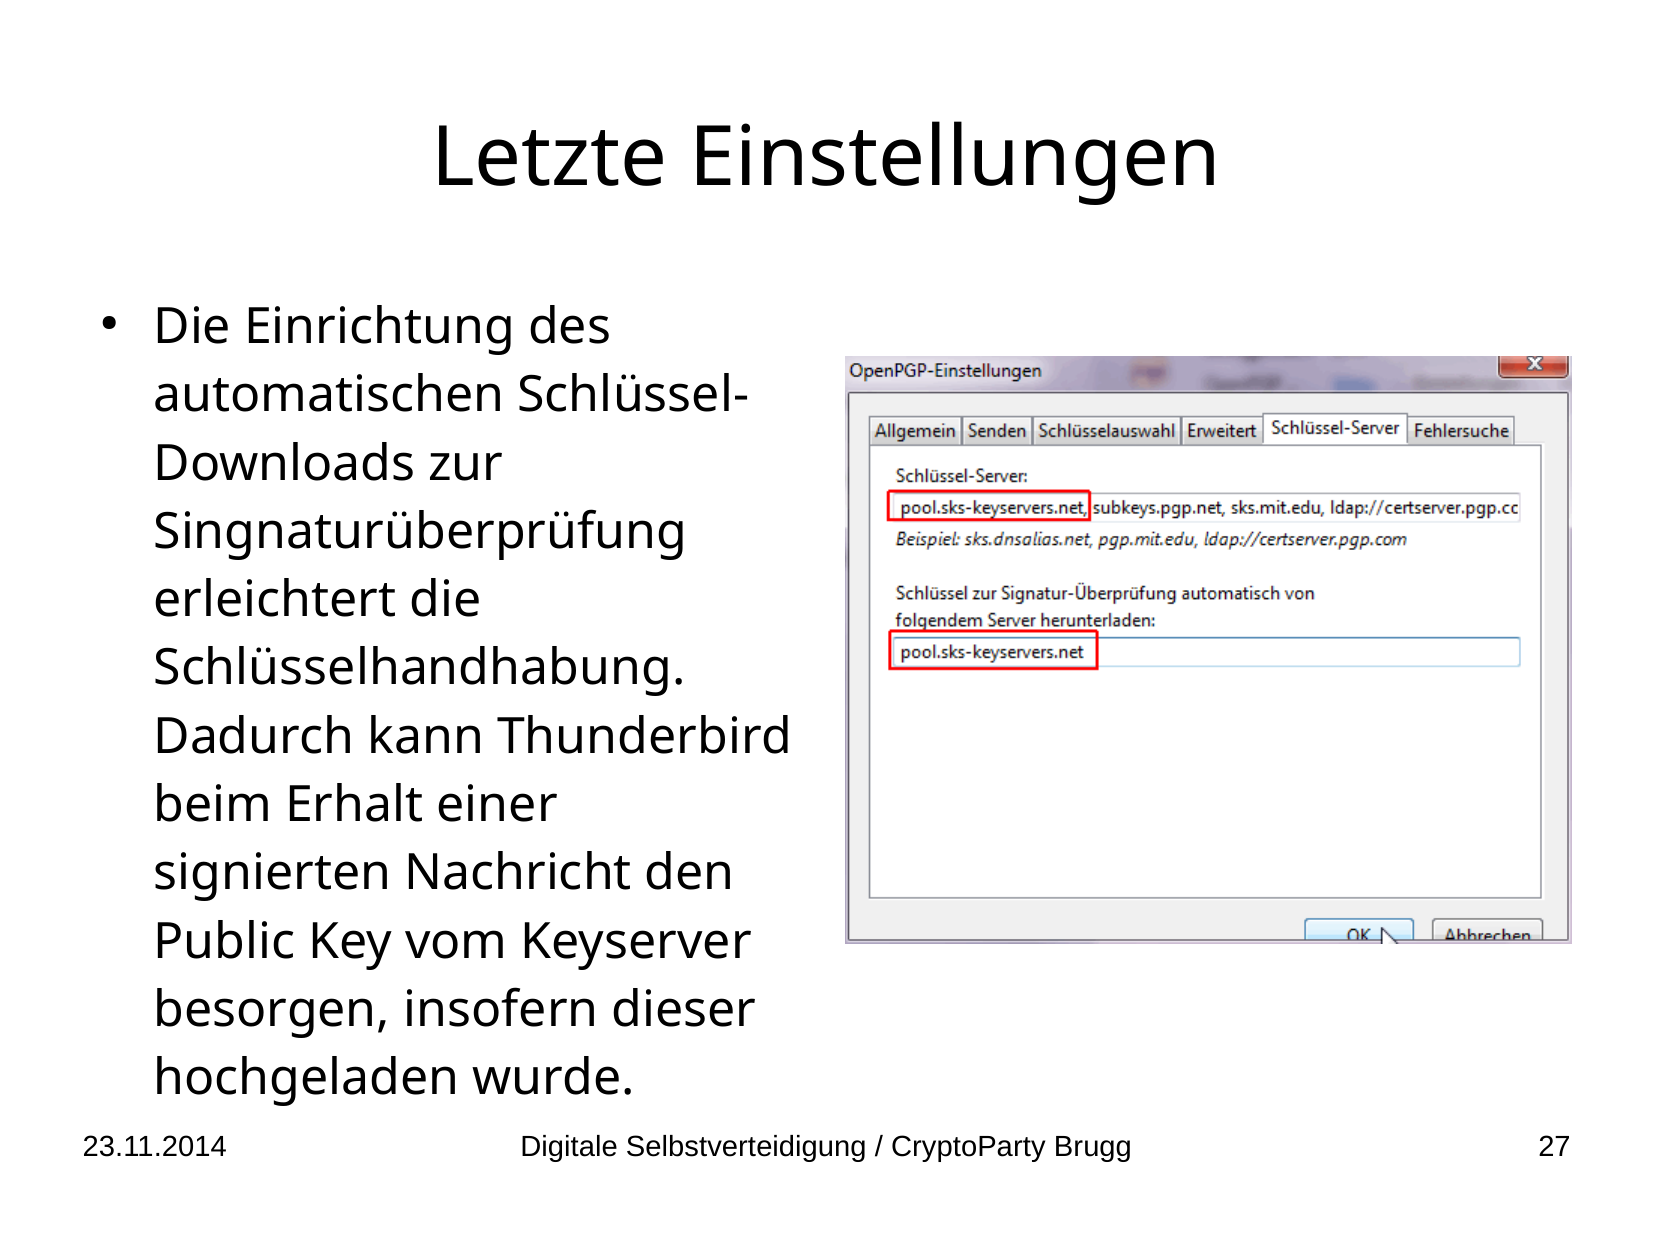

# Letzte Einstellungen
Die Einrichtung des automatischen Schlüssel-Downloads zur Singnaturüberprüfung erleichtert die Schlüsselhandhabung. Dadurch kann Thunderbird beim Erhalt einer signierten Nachricht den Public Key vom Keyserver besorgen, insofern dieser hochgeladen wurde.
23.11.2014
Digitale Selbstverteidigung / CryptoParty Brugg
27